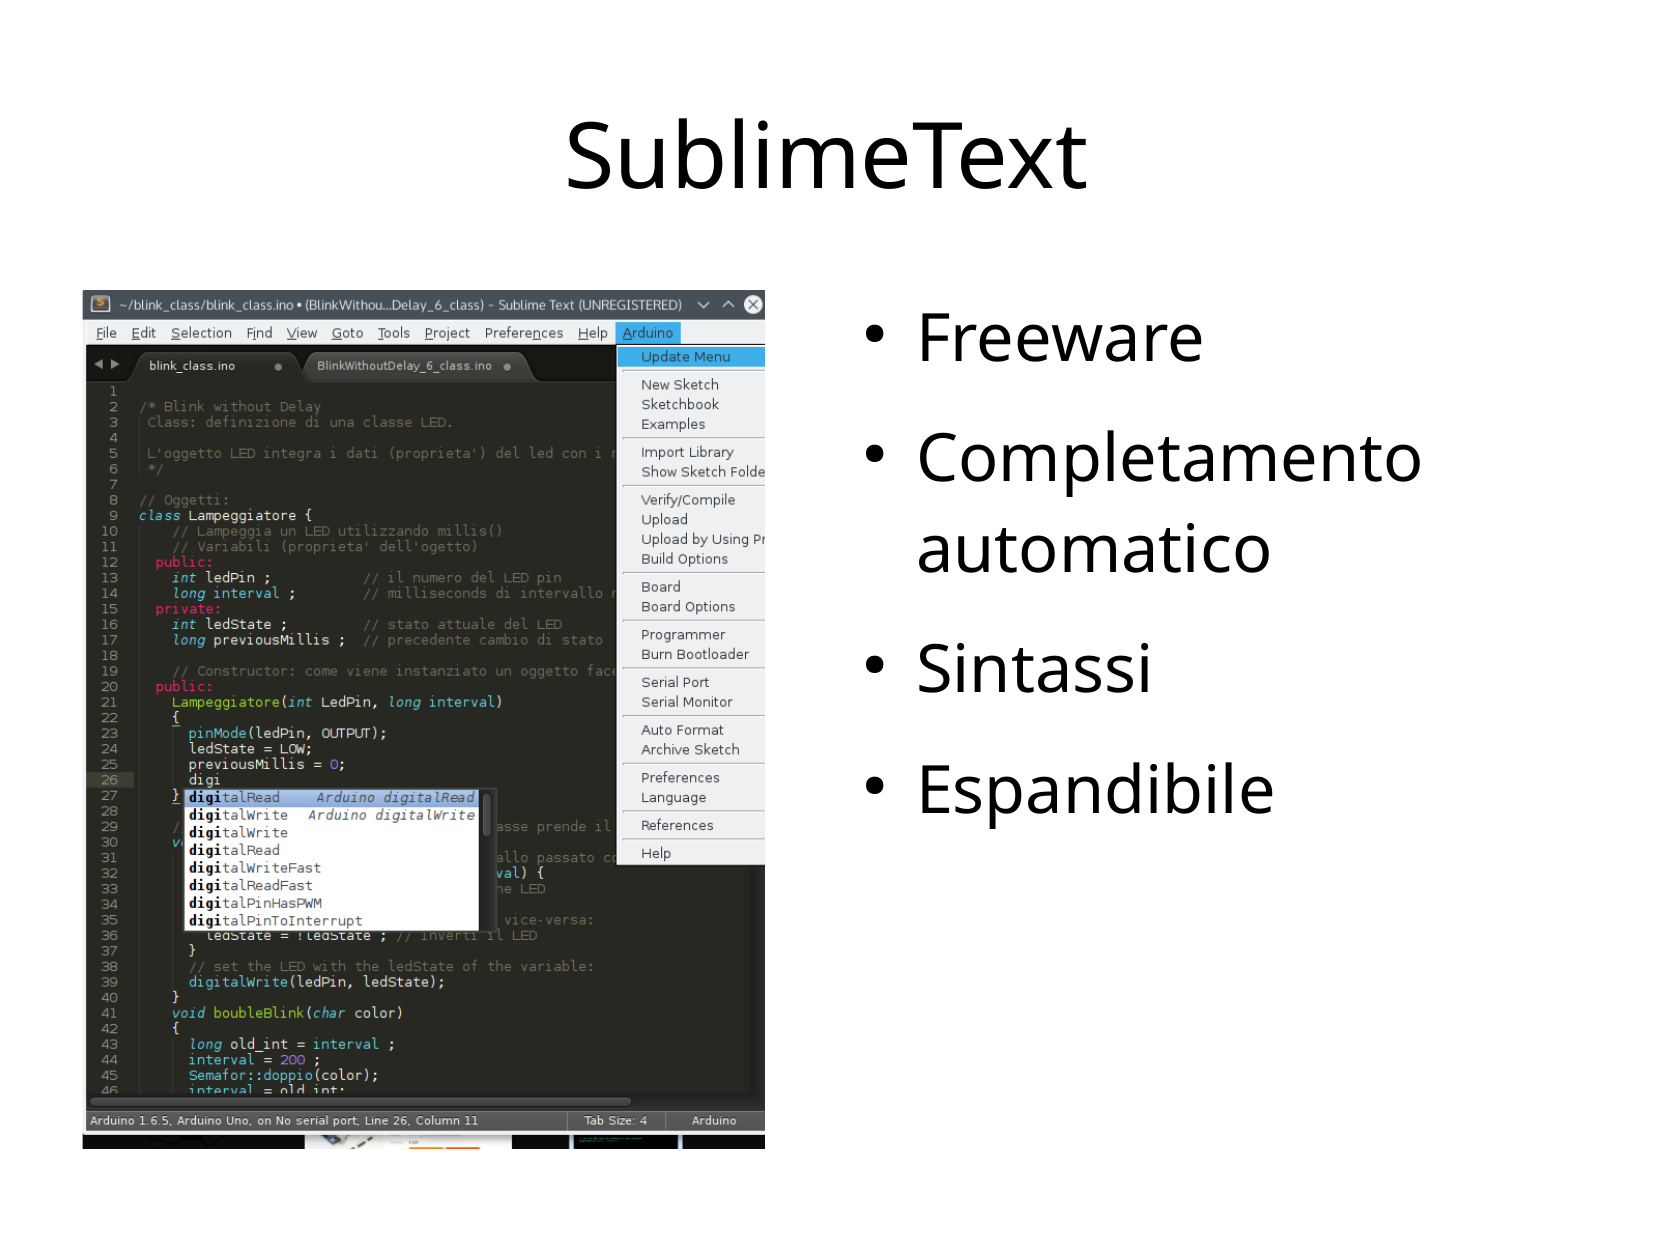

# SublimeText
Freeware
Completamento automatico
Sintassi
Espandibile